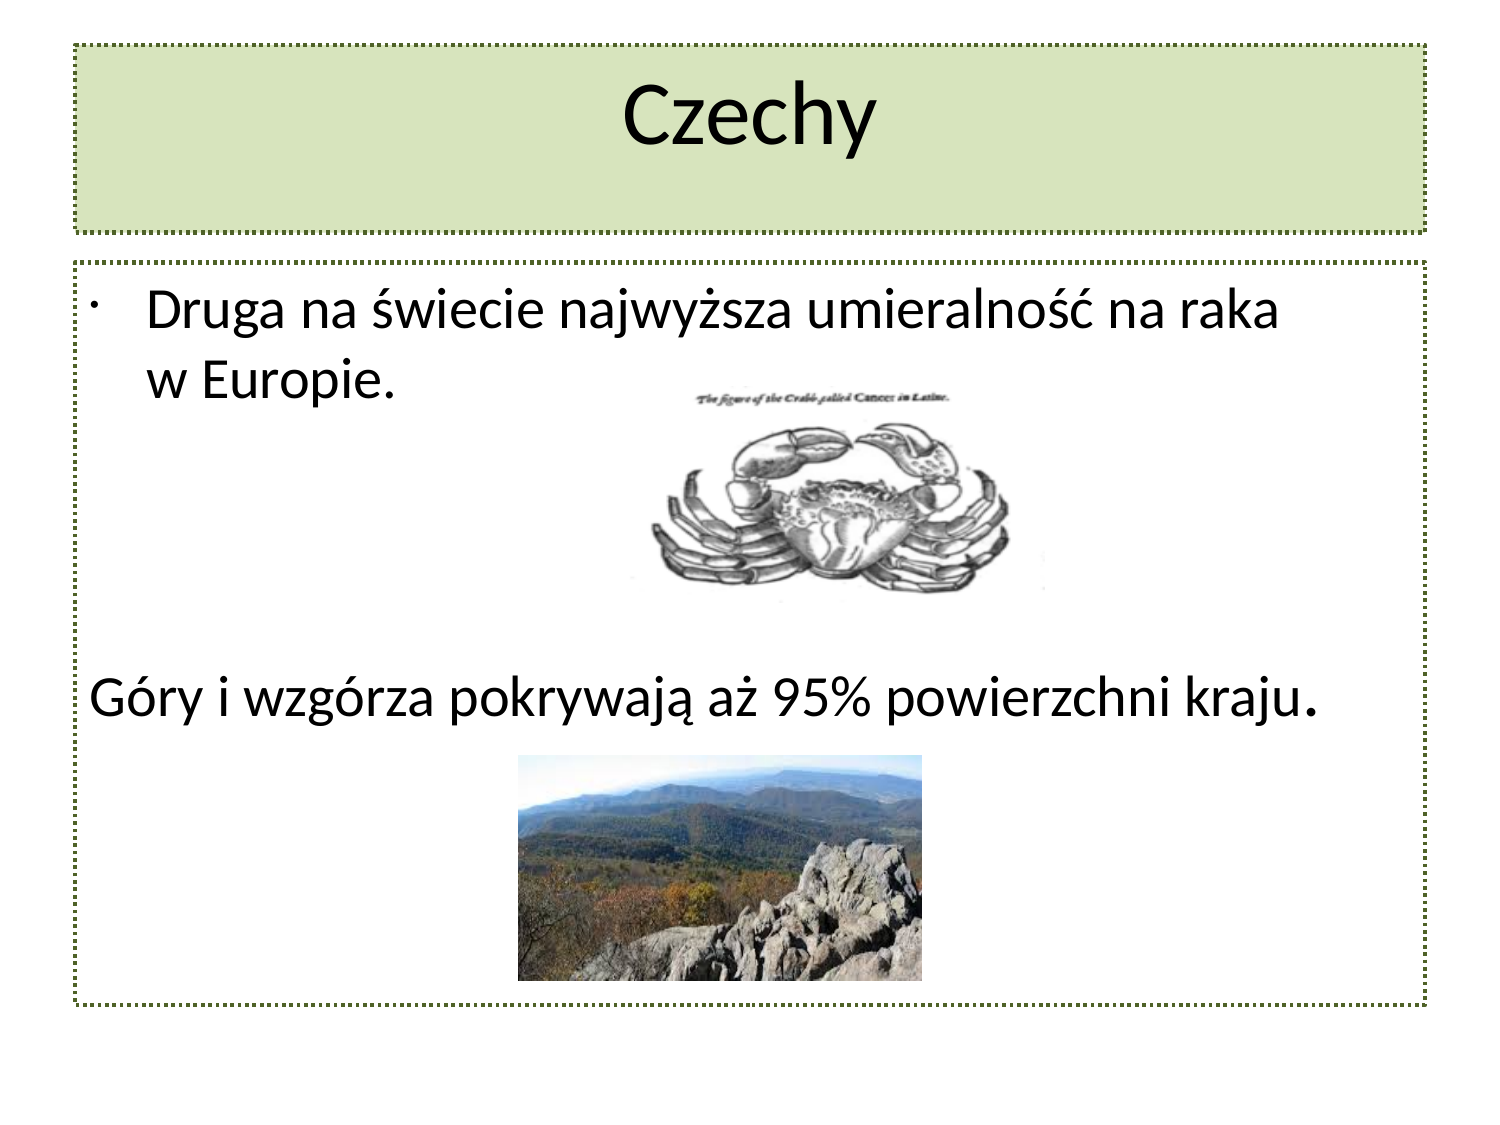

# Czechy
Druga na świecie najwyższa umieralność na raka w Europie.
Góry i wzgórza pokrywają aż 95% powierzchni kraju.